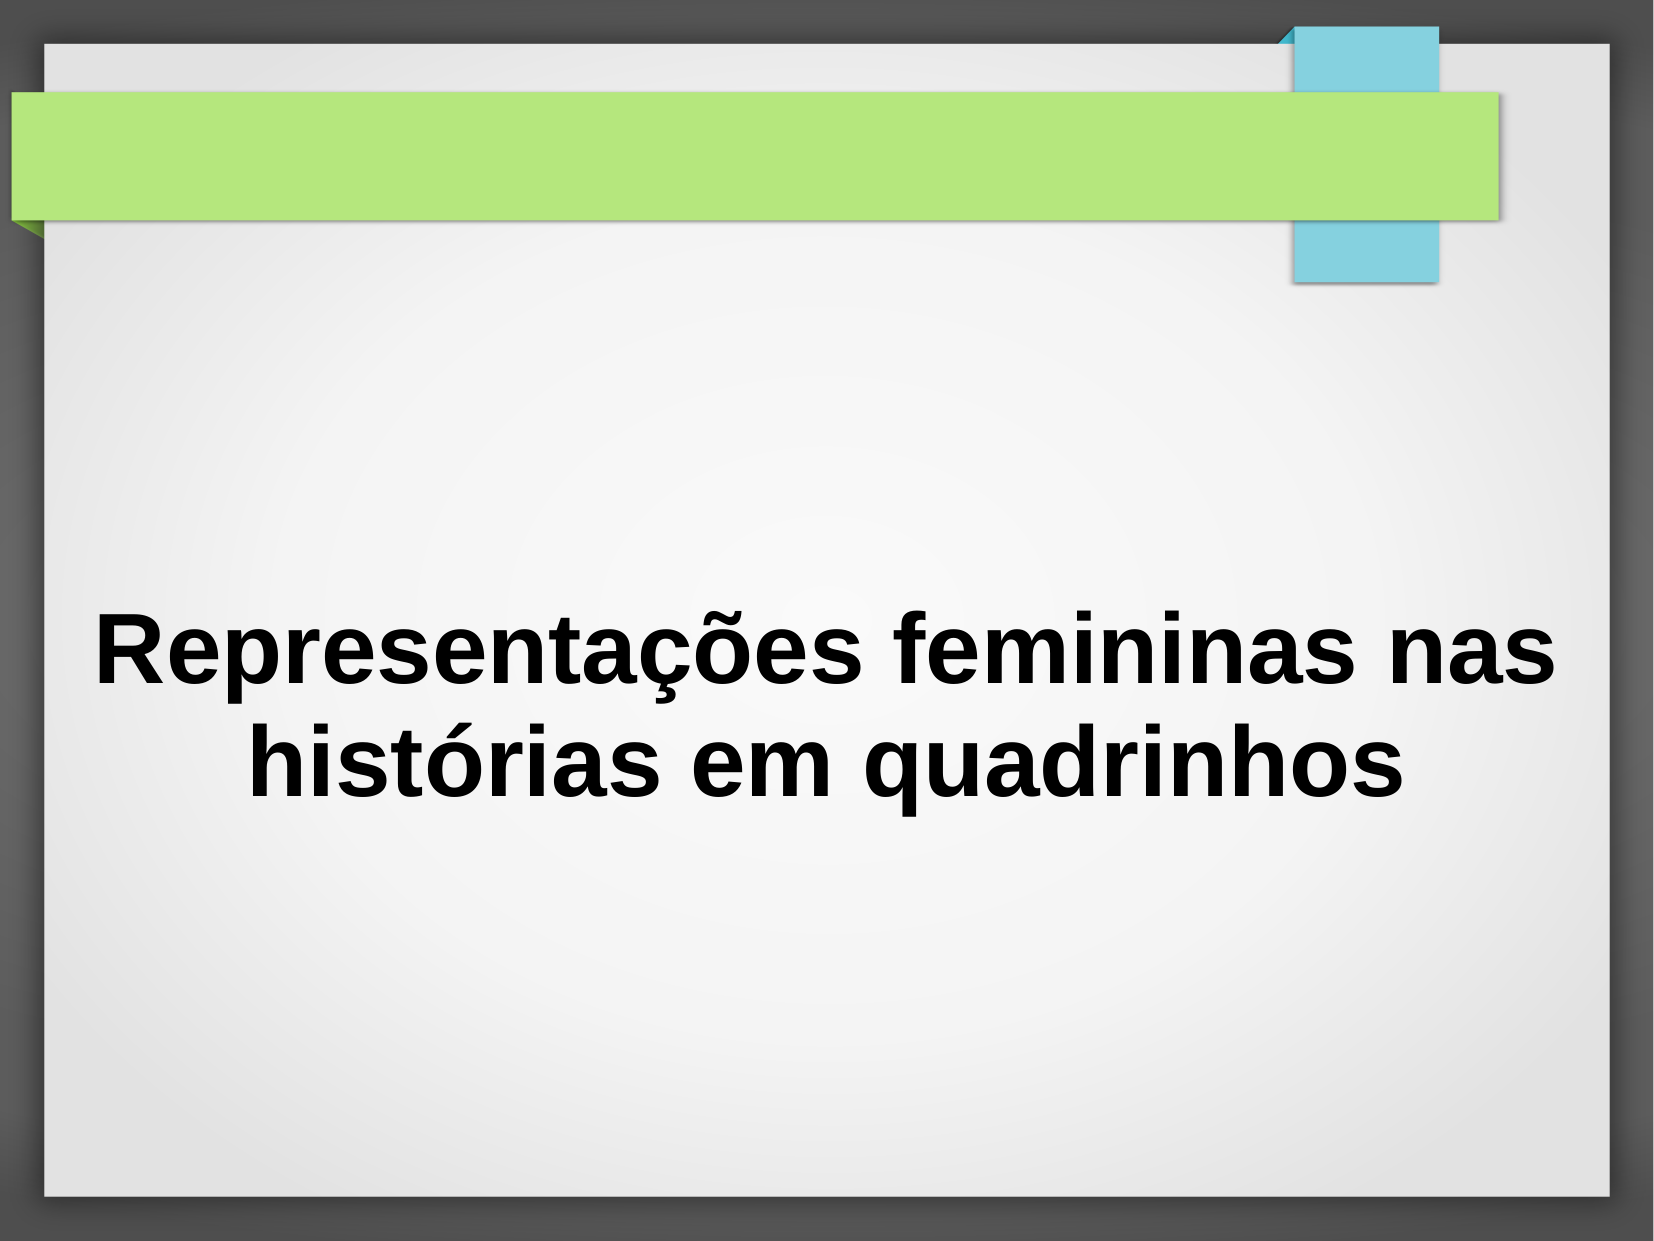

#
Representações femininas nas histórias em quadrinhos